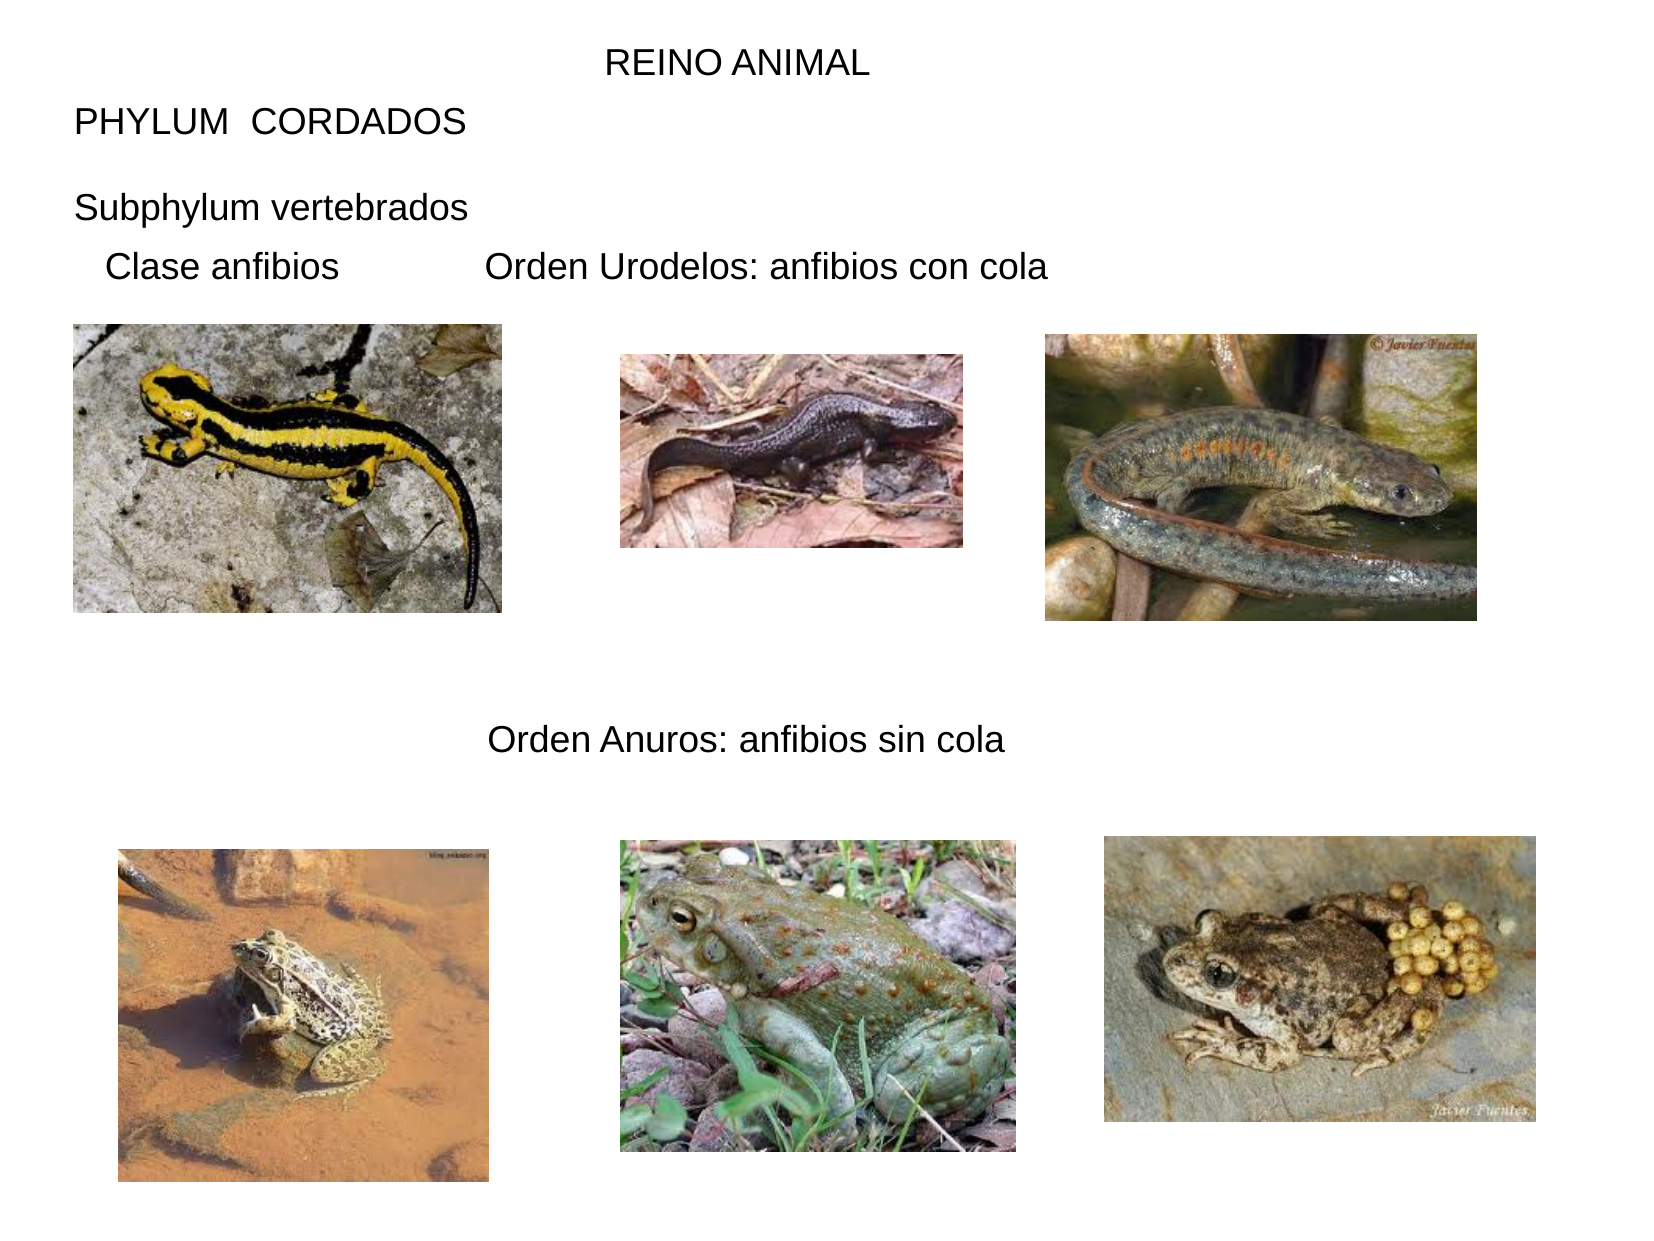

REINO ANIMAL
PHYLUM CORDADOS
Subphylum vertebrados
Clase anfibios
Orden Urodelos: anfibios con cola
Orden Anuros: anfibios sin cola